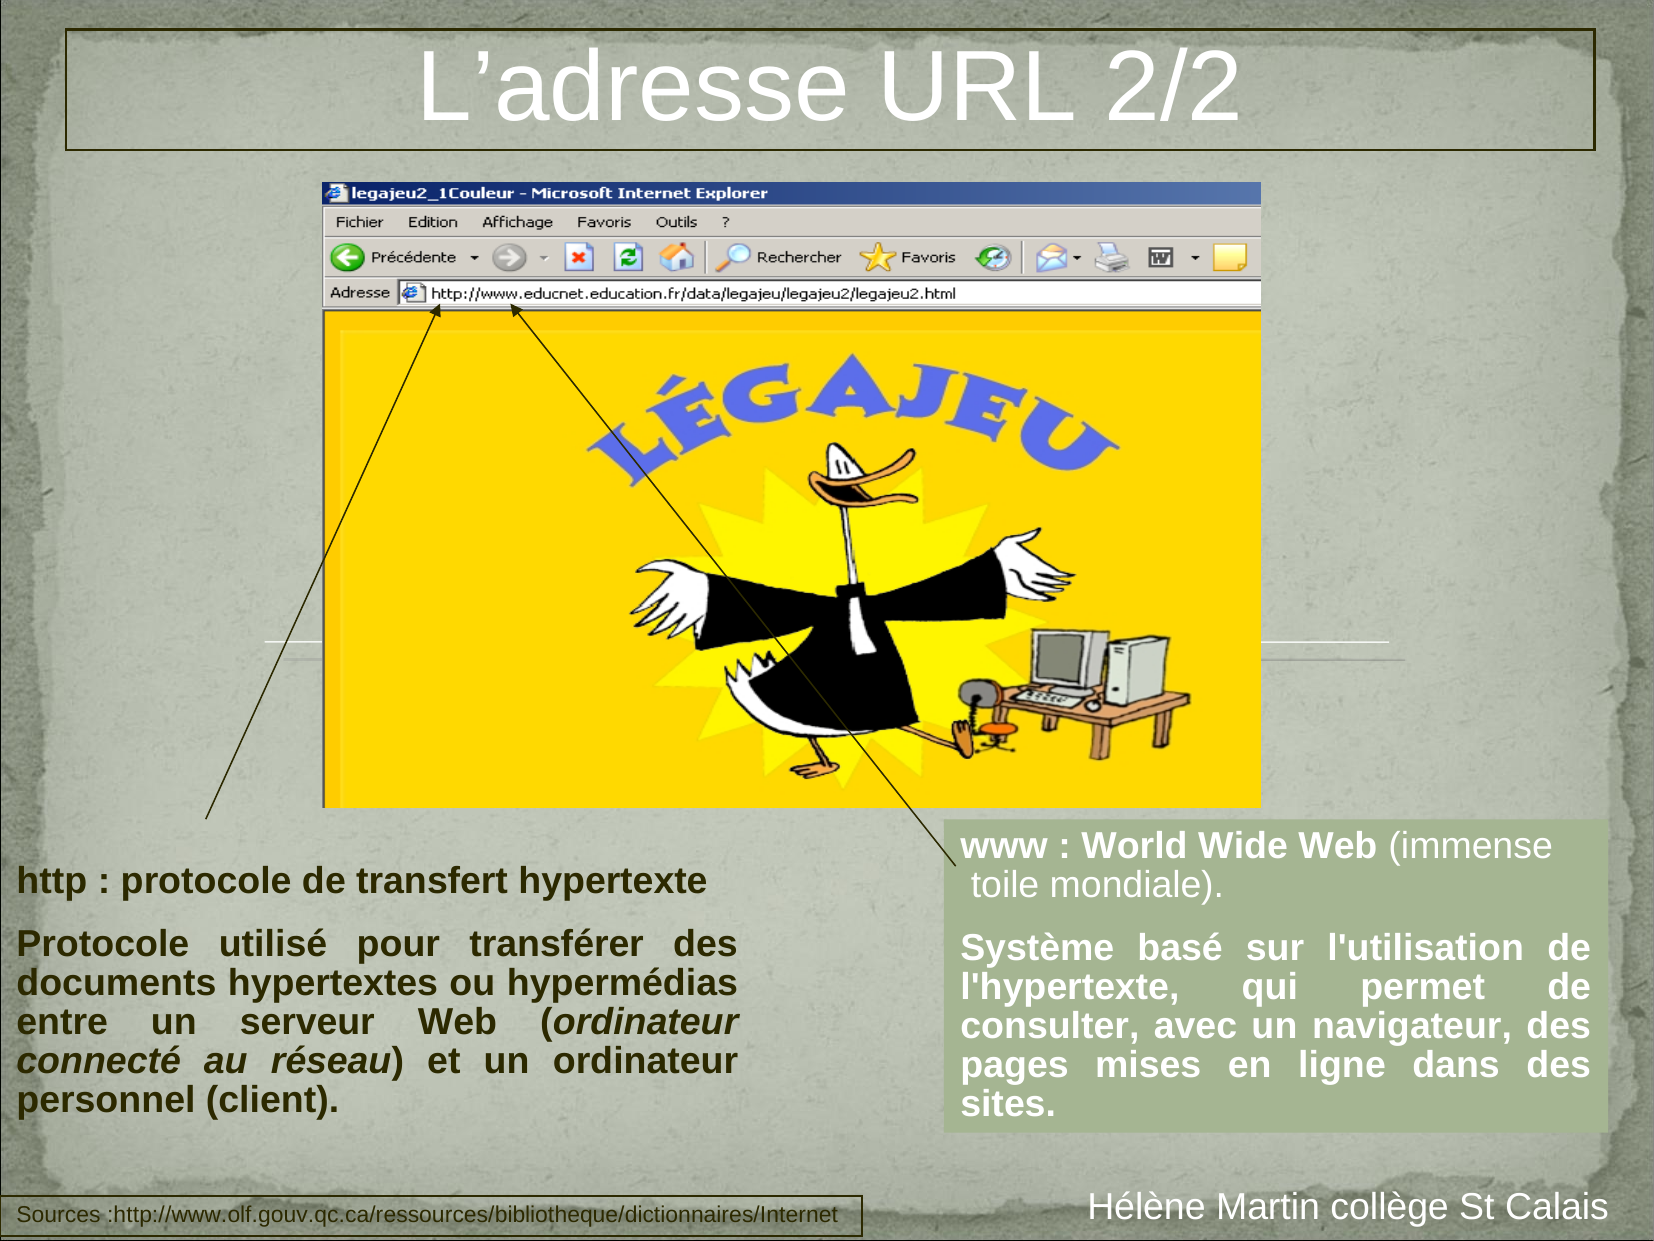

L’adresse URL 2/2
www : World Wide Web (immense  toile mondiale).
Système basé sur l'utilisation de l'hypertexte, qui permet de consulter, avec un navigateur, des pages mises en ligne dans des sites.
http : protocole de transfert hypertexte
Protocole utilisé pour transférer des documents hypertextes ou hypermédias entre un serveur Web (ordinateur connecté au réseau) et un ordinateur personnel (client).
Hélène Martin collège St Calais
Sources :http://www.olf.gouv.qc.ca/ressources/bibliotheque/dictionnaires/Internet